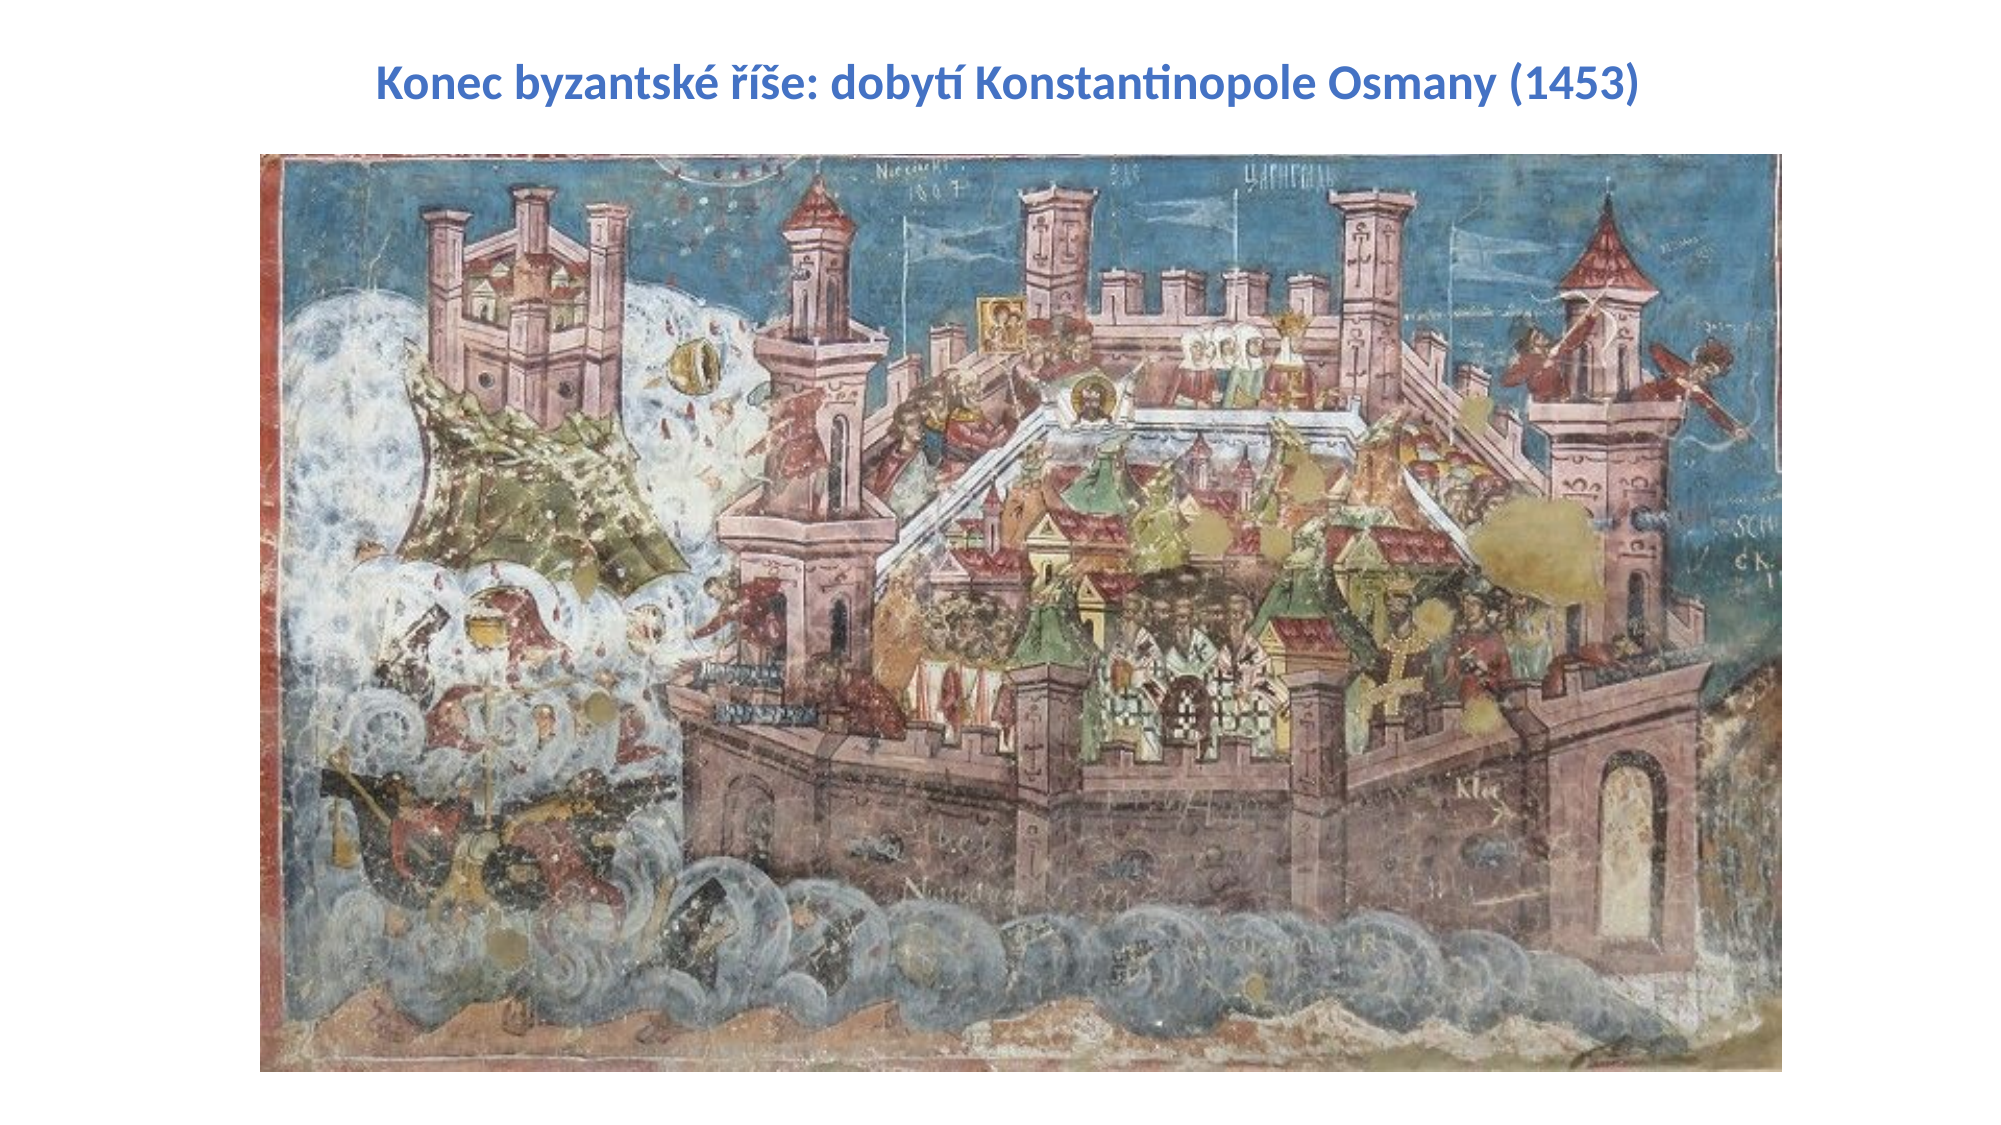

Konec byzantské říše: dobytí Konstantinopole Osmany (1453)